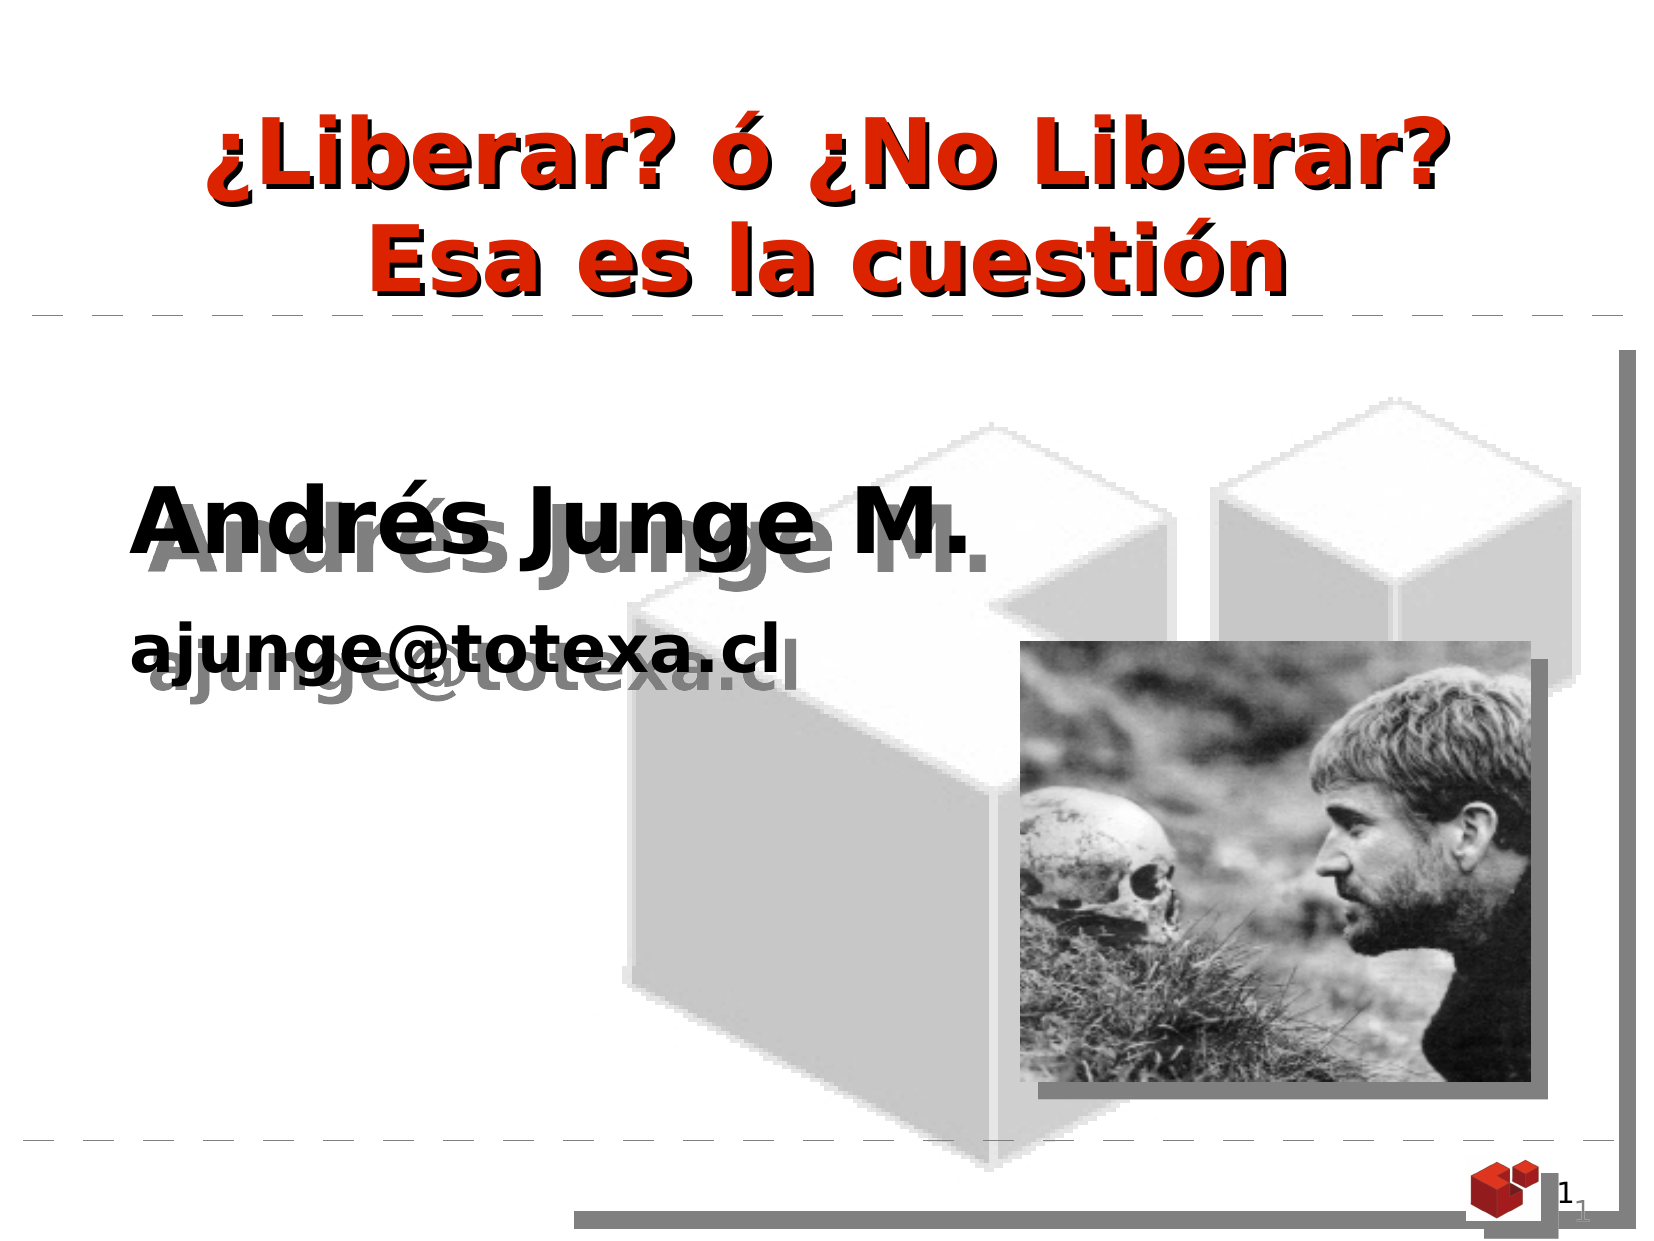

# ¿Liberar? ó ¿No Liberar? Esa es la cuestión
Andrés Junge M.
ajunge@totexa.cl